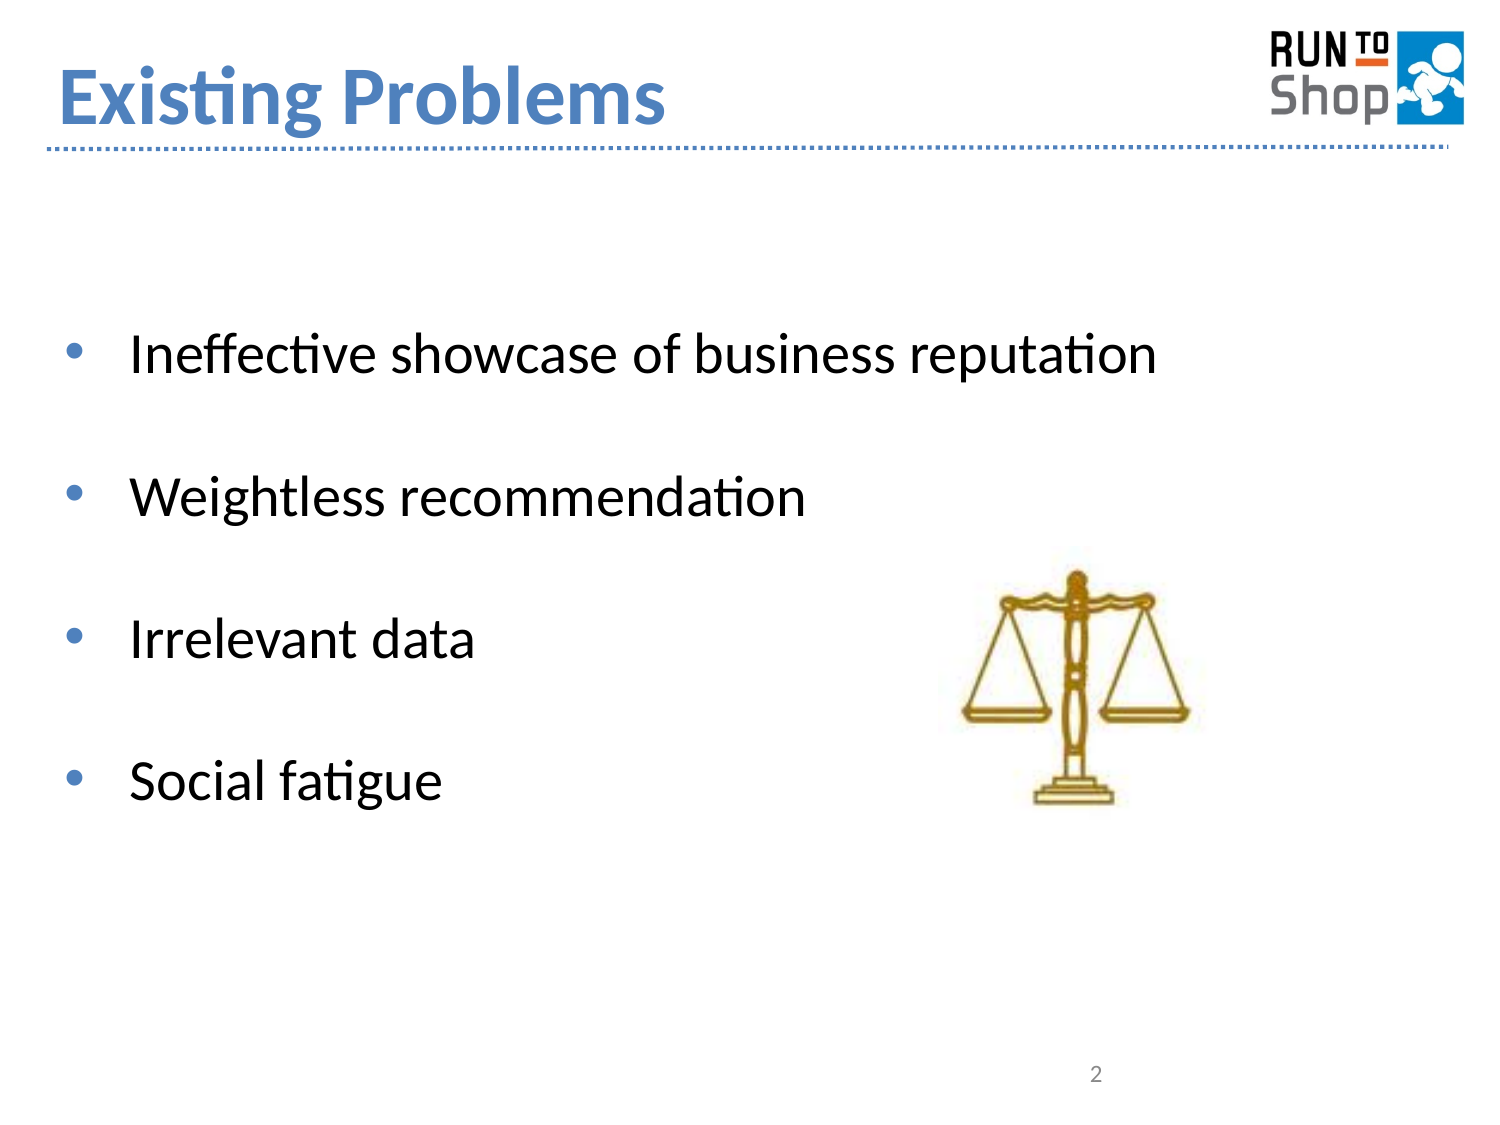

Existing Problems
Ineffective showcase of business reputation
Weightless recommendation
Irrelevant data
Social fatigue
2